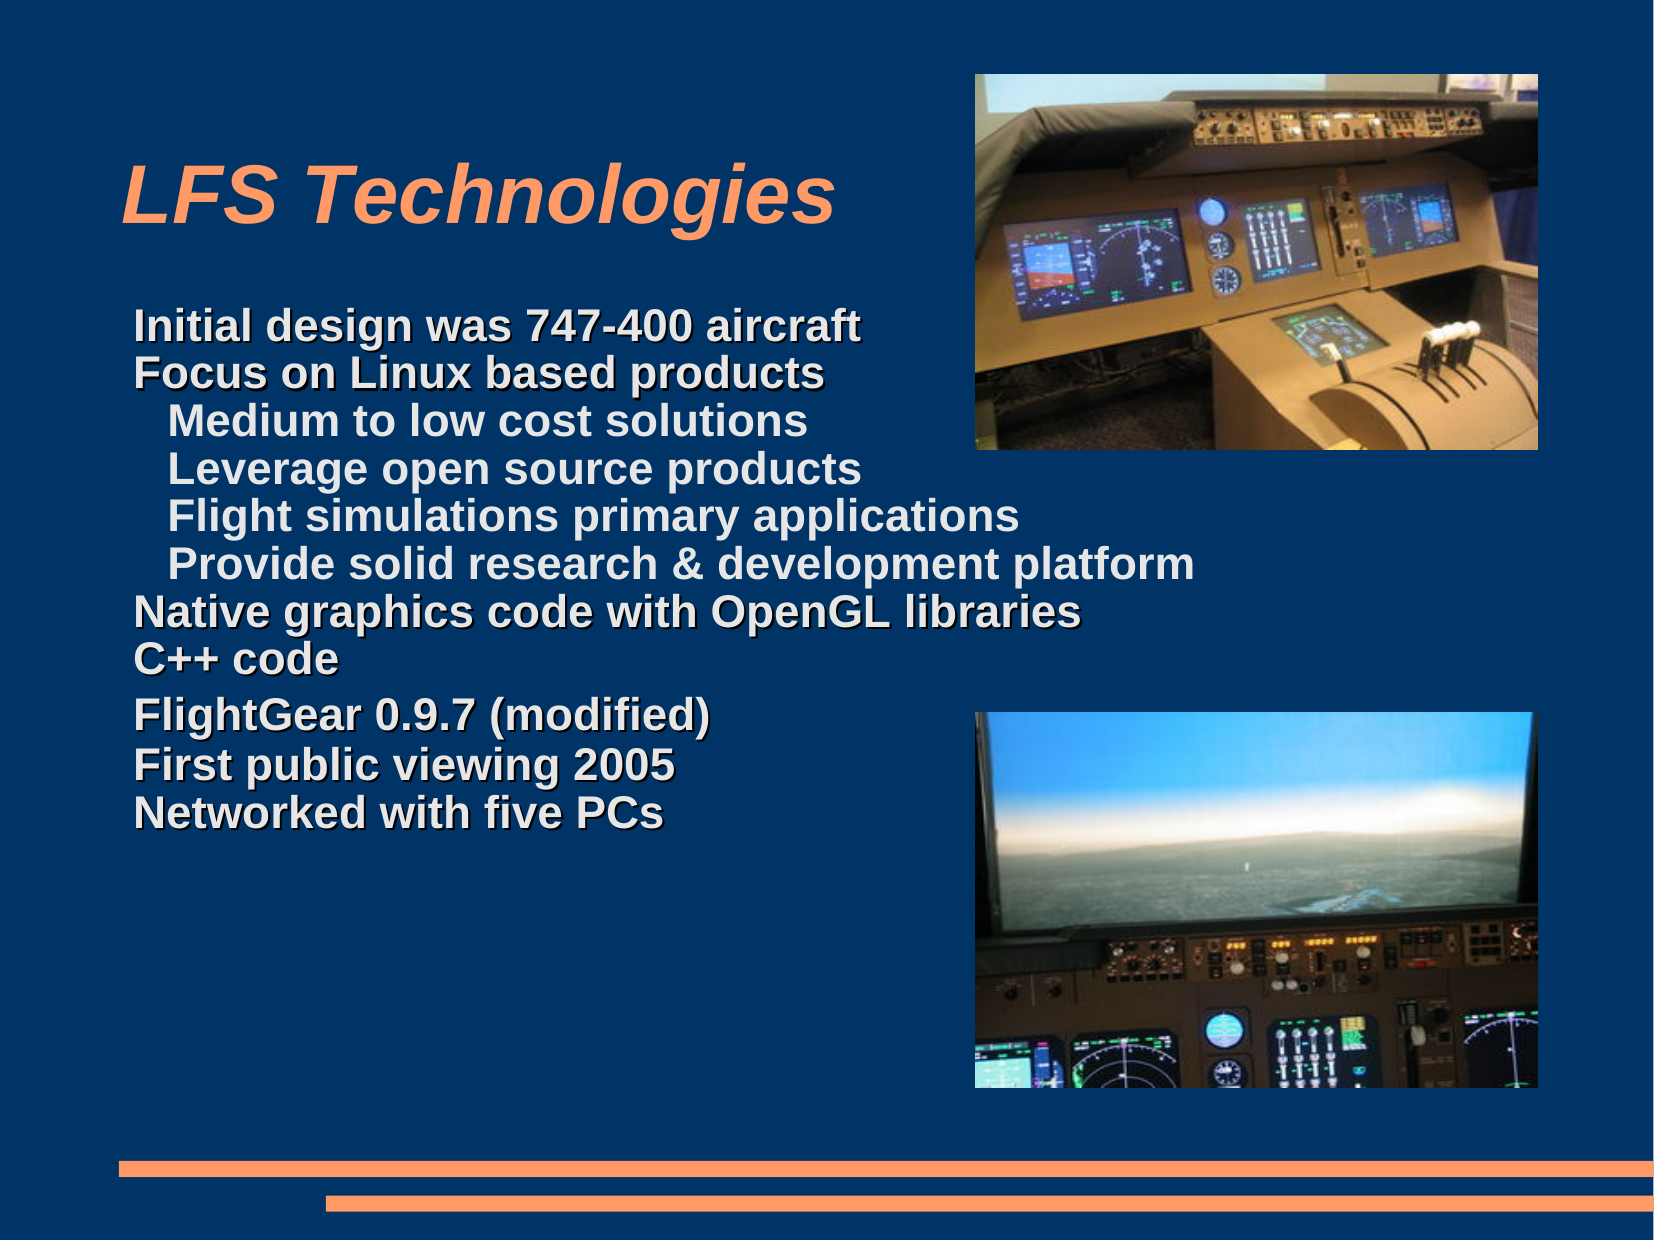

# LFS Technologies
Initial design was 747-400 aircraft
Focus on Linux based products
Medium to low cost solutions
Leverage open source products
Flight simulations primary applications
Provide solid research & development platform
Native graphics code with OpenGL libraries
C++ code
FlightGear 0.9.7 (modified)‏
First public viewing 2005
Networked with five PCs